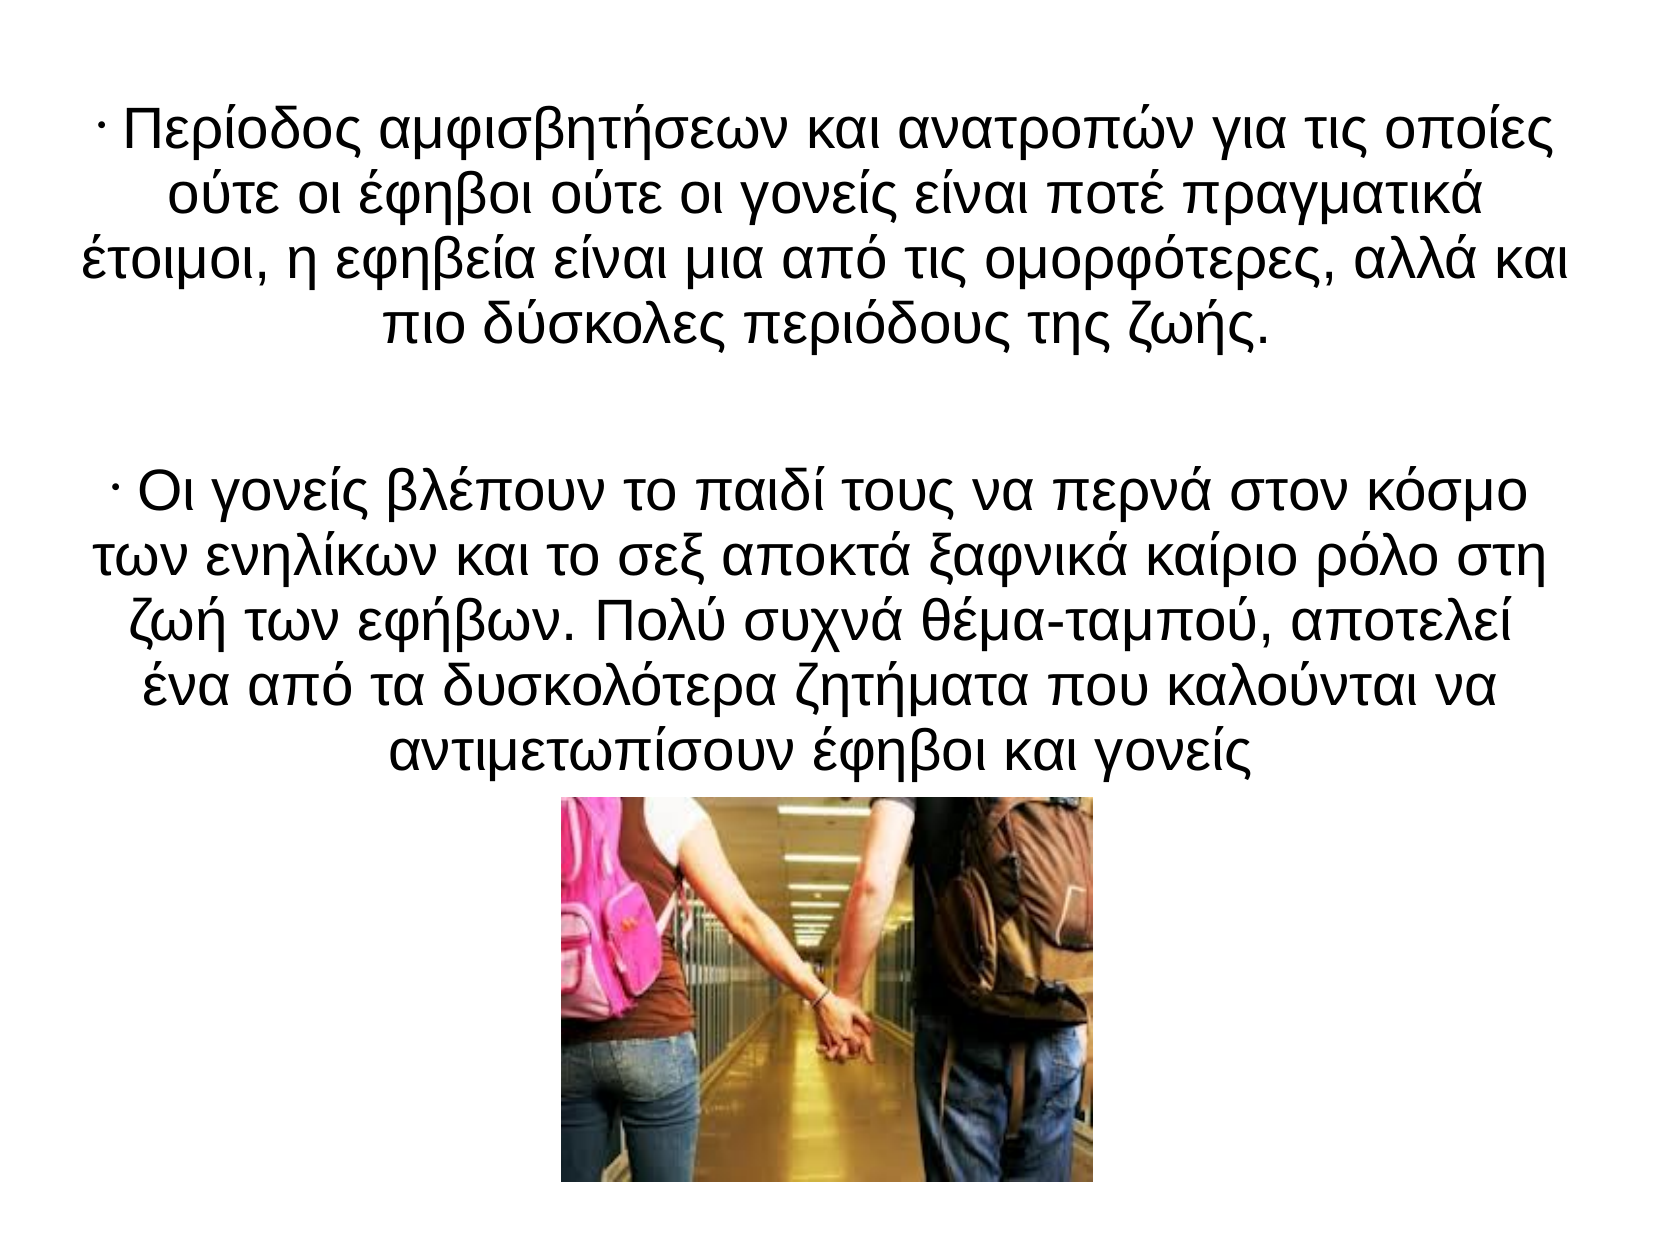

Περίοδος αμφισβητήσεων και ανατροπών για τις οποίες ούτε οι έφηβοι ούτε οι γονείς είναι ποτέ πραγματικά έτοιμοι, η εφηβεία είναι μια από τις ομορφότερες, αλλά και πιο δύσκολες περιόδους της ζωής.
# Oι γονείς βλέπουν το παιδί τους να περνά στον κόσμο των ενηλίκων και το σεξ αποκτά ξαφνικά καίριο ρόλο στη ζωή των εφήβων. Πολύ συχνά θέμα-ταμπού, αποτελεί ένα από τα δυσκολότερα ζητήματα που καλούνται να αντιμετωπίσουν έφηβοι και γονείς